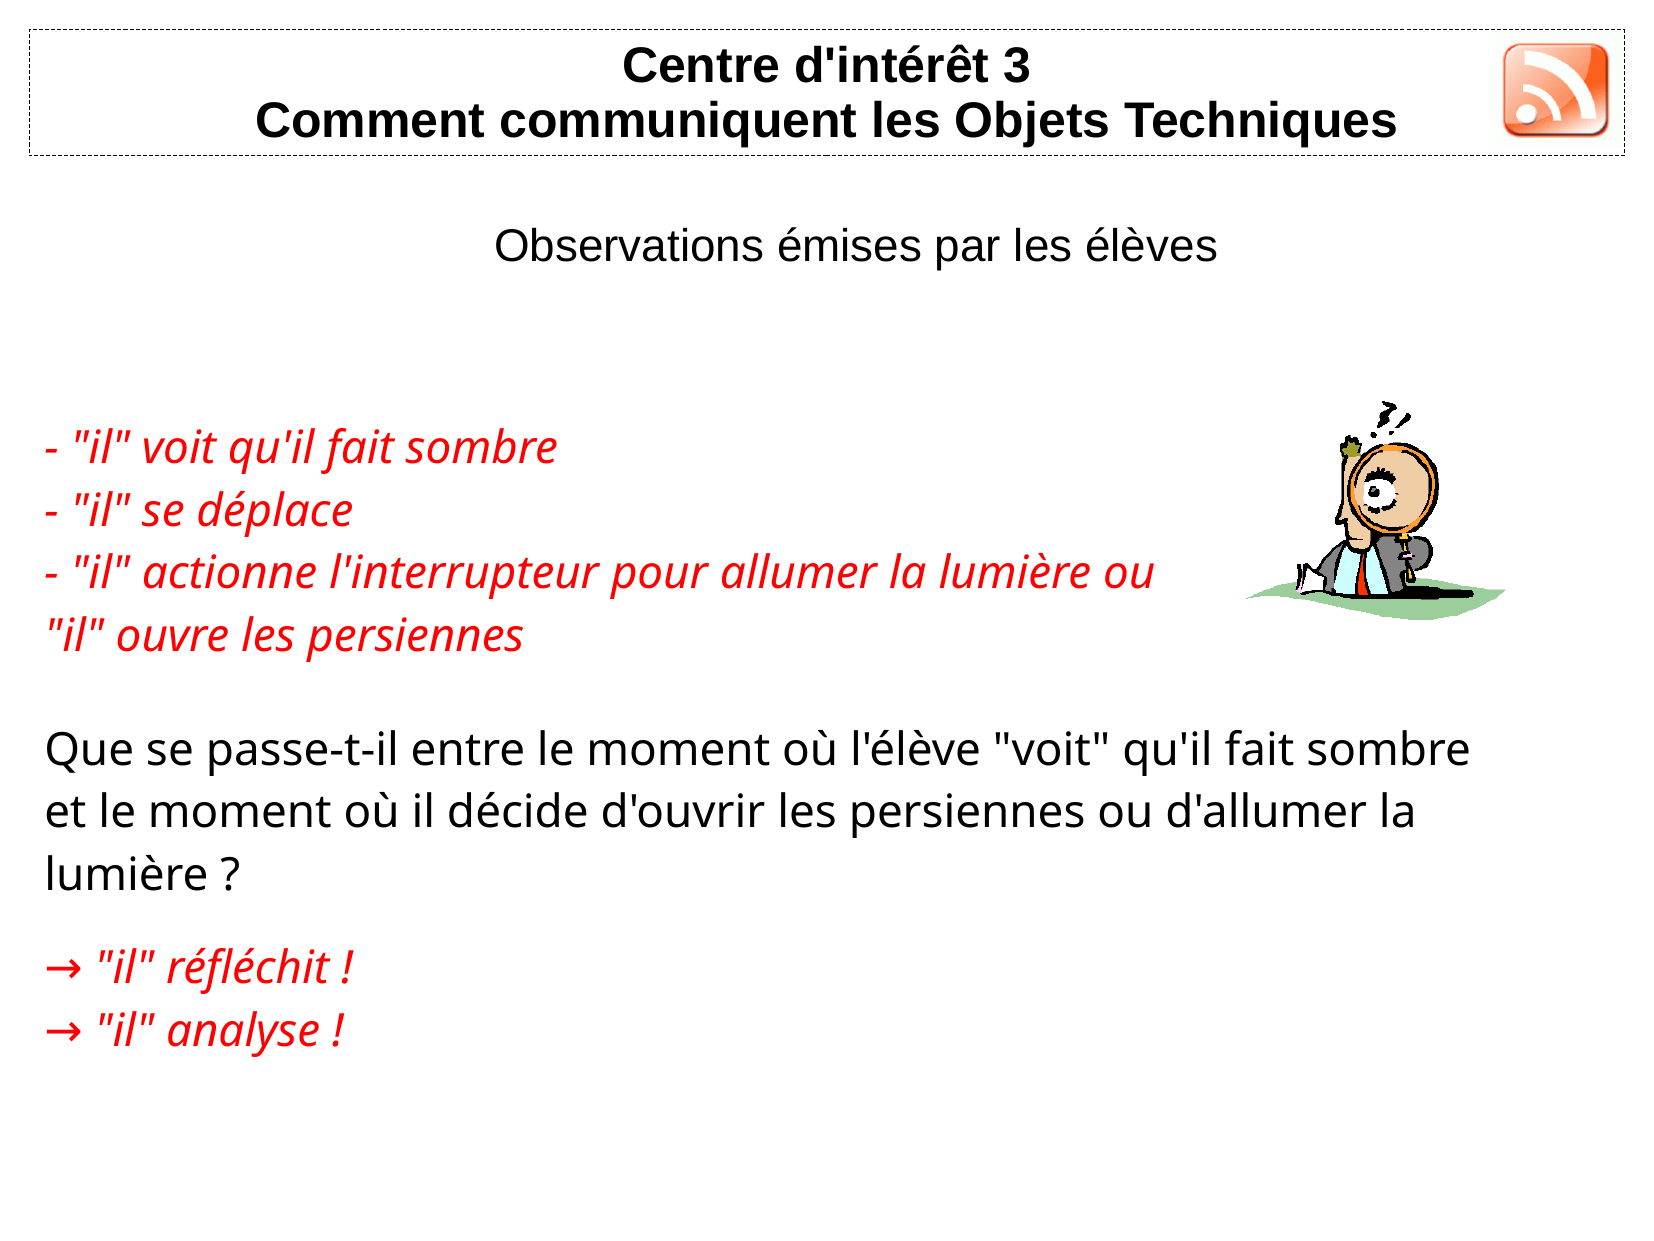

Centre d'intérêt 3
Comment communiquent les Objets Techniques
Observations émises par les élèves
- "il" voit qu'il fait sombre
- "il" se déplace
- "il" actionne l'interrupteur pour allumer la lumière ou
"il" ouvre les persiennes
Que se passe-t-il entre le moment où l'élève "voit" qu'il fait sombre et le moment où il décide d'ouvrir les persiennes ou d'allumer la lumière ?
→ "il" réfléchit !
→ "il" analyse !